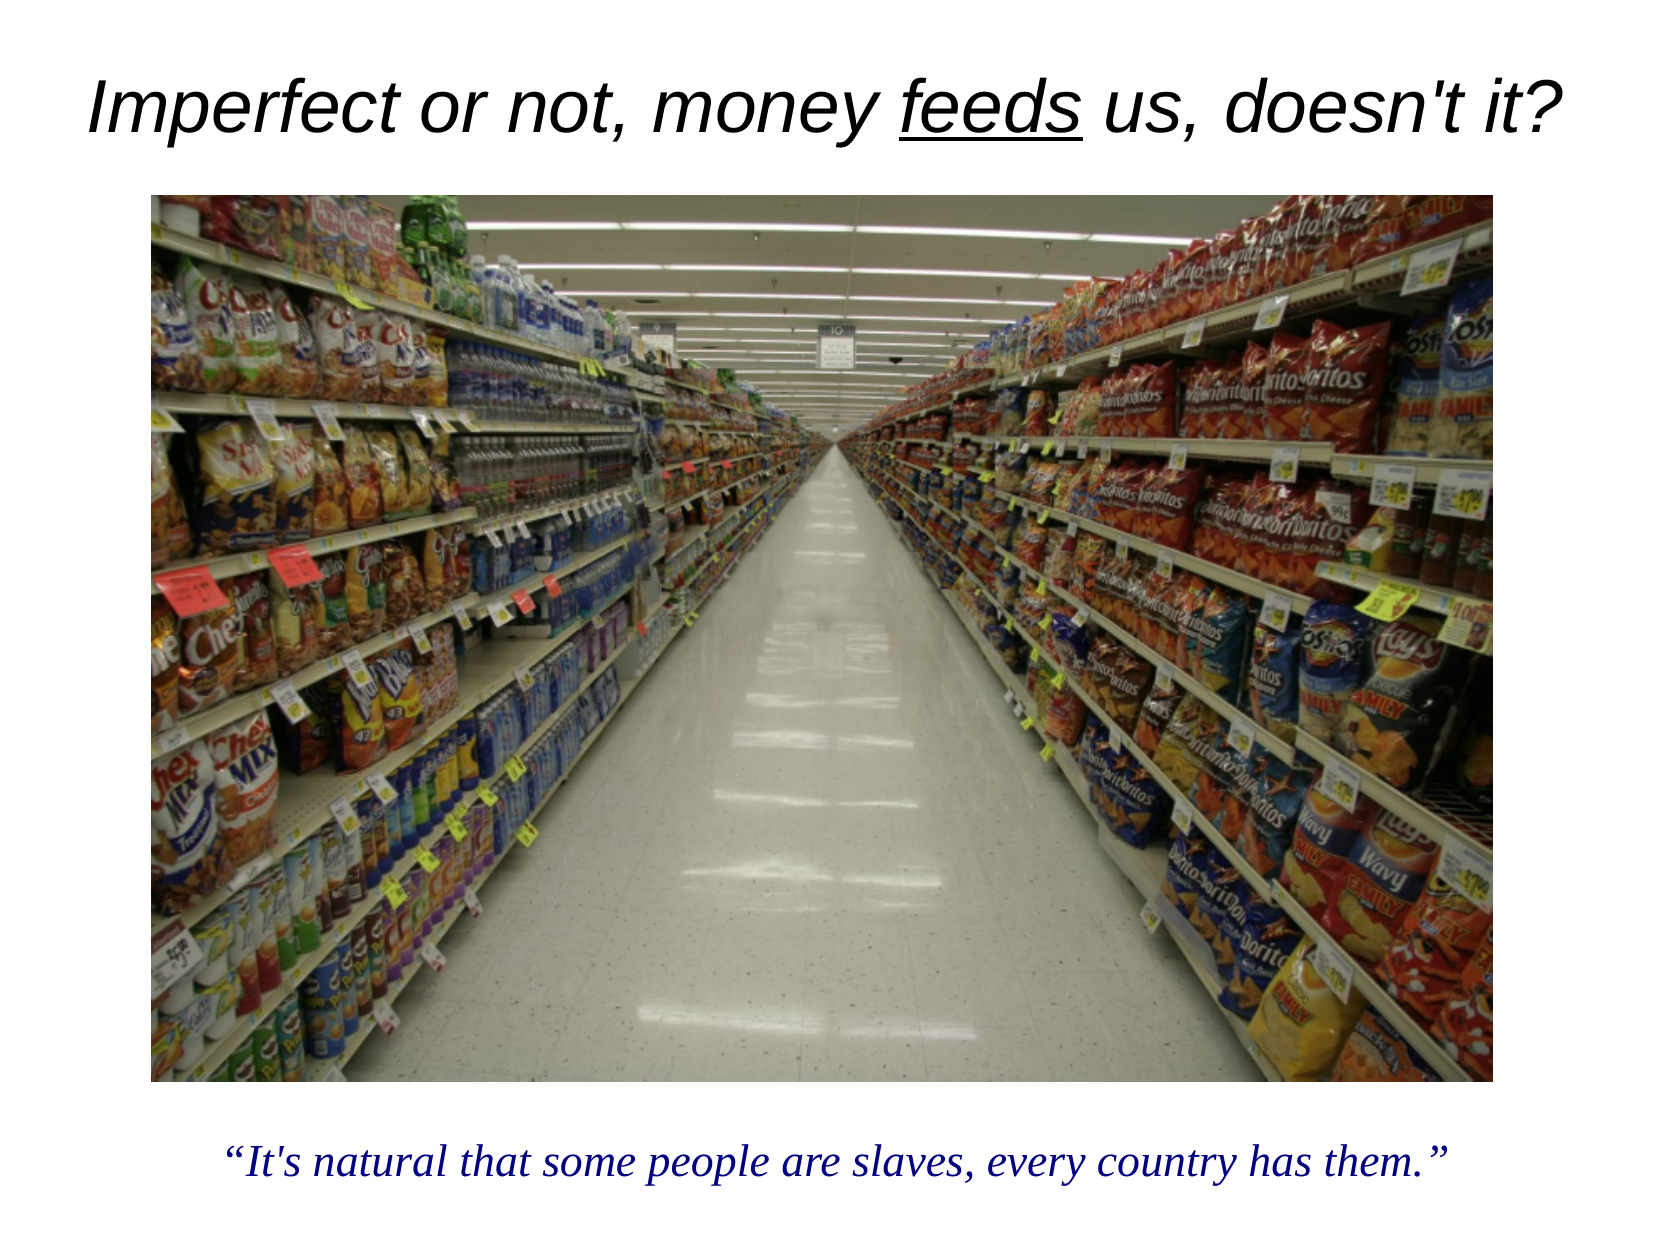

Imperfect or not, money feeds us, doesn't it?
“It's natural that some people are slaves, every country has them.”